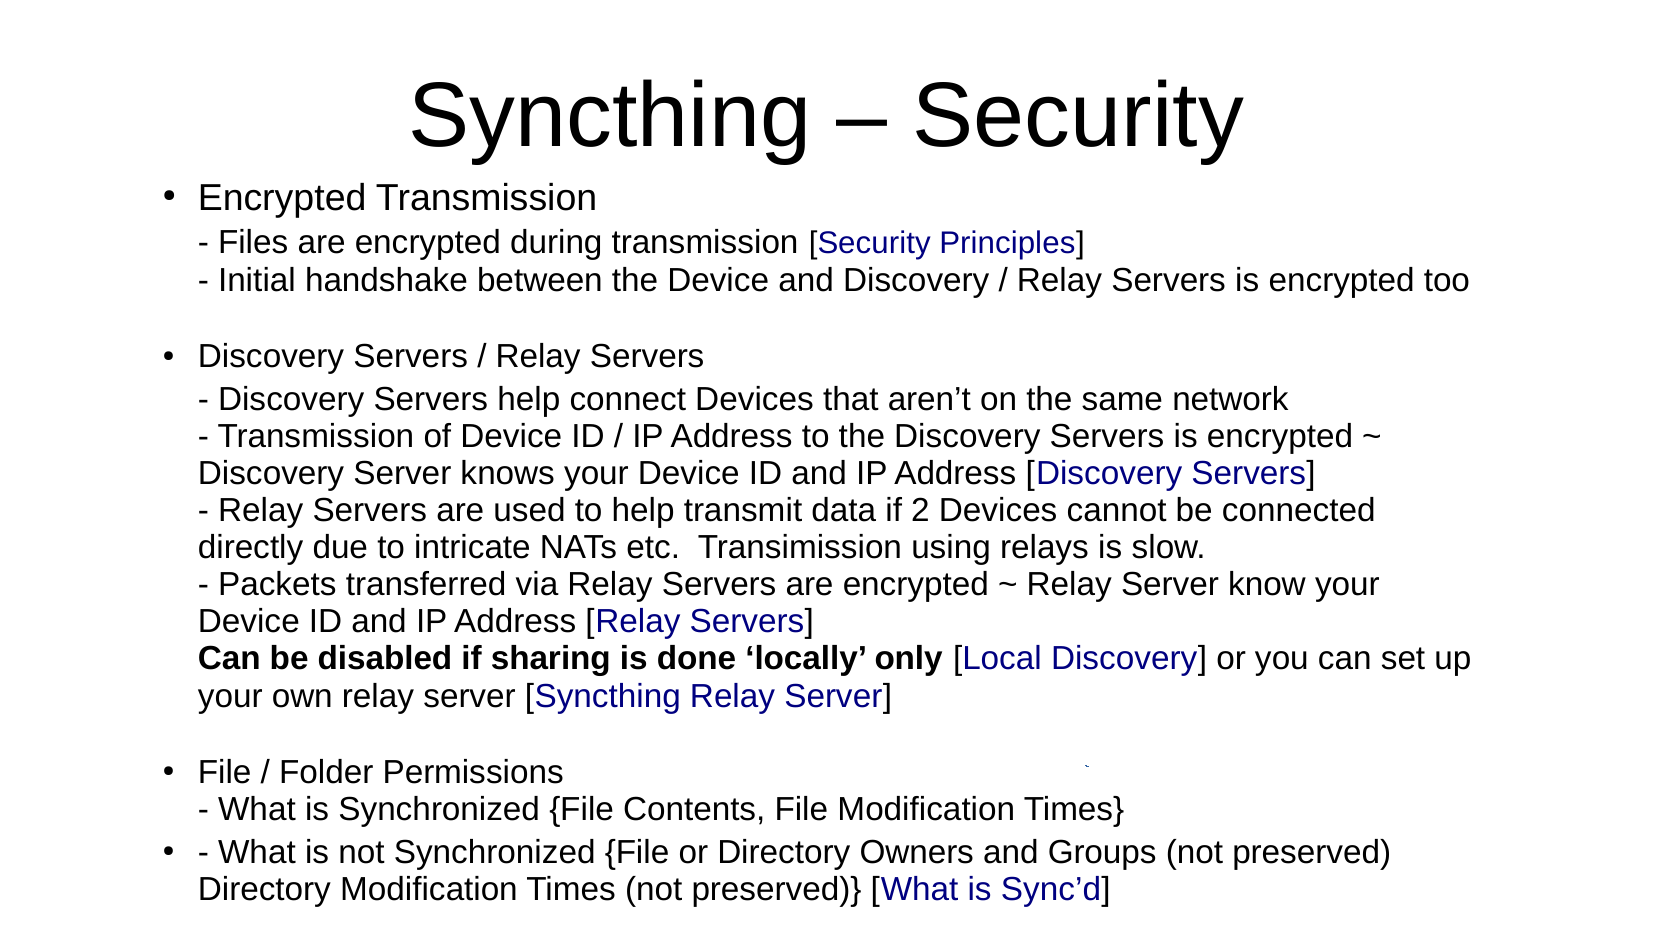

# Syncthing – Security
Encrypted Transmission
- Files are encrypted during transmission [Security Principles]
- Initial handshake between the Device and Discovery / Relay Servers is encrypted too
Discovery Servers / Relay Servers
- Discovery Servers help connect Devices that aren’t on the same network
- Transmission of Device ID / IP Address to the Discovery Servers is encrypted ~ Discovery Server knows your Device ID and IP Address [Discovery Servers]
- Relay Servers are used to help transmit data if 2 Devices cannot be connected directly due to intricate NATs etc. Transimission using relays is slow.
- Packets transferred via Relay Servers are encrypted ~ Relay Server know your Device ID and IP Address [Relay Servers]
Can be disabled if sharing is done ‘locally’ only [Local Discovery] or you can set up your own relay server [Syncthing Relay Server]
File / Folder Permissions
- What is Synchronized {File Contents, File Modification Times}
- What is not Synchronized {File or Directory Owners and Groups (not preserved) Directory Modification Times (not preserved)} [What is Sync’d]